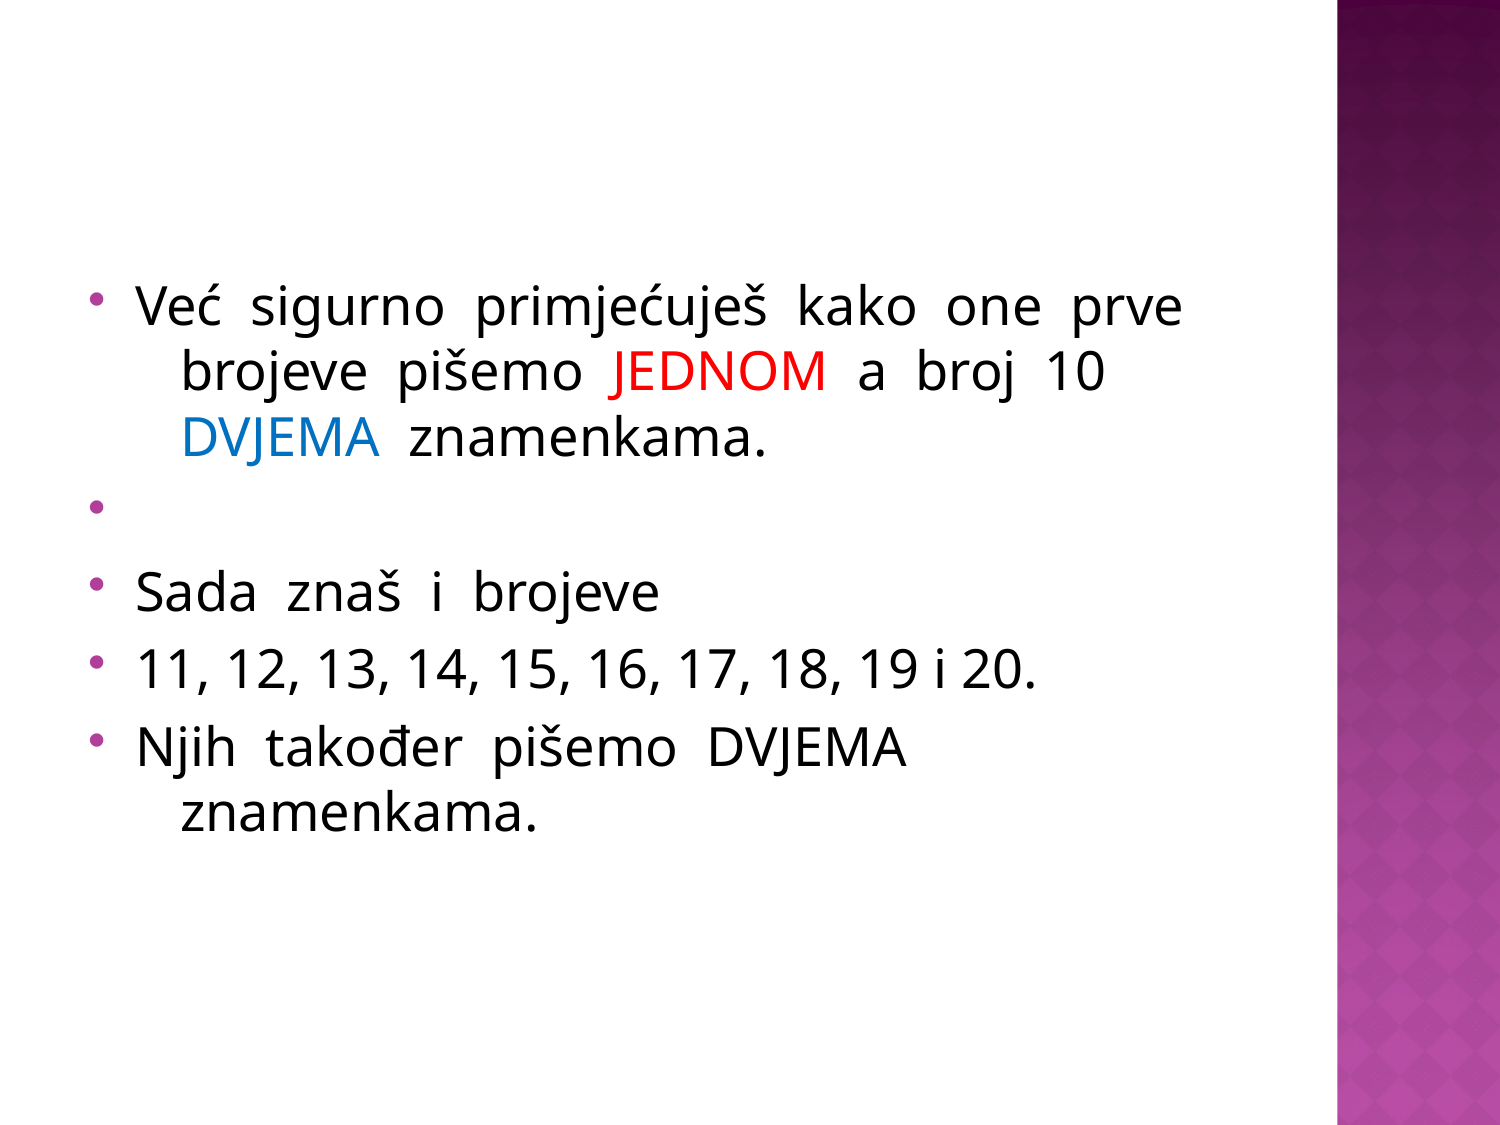

#
Već sigurno primjećuješ kako one prve brojeve pišemo JEDNOM a broj 10 DVJEMA znamenkama.
Sada znaš i brojeve
11, 12, 13, 14, 15, 16, 17, 18, 19 i 20.
Njih također pišemo DVJEMA znamenkama.